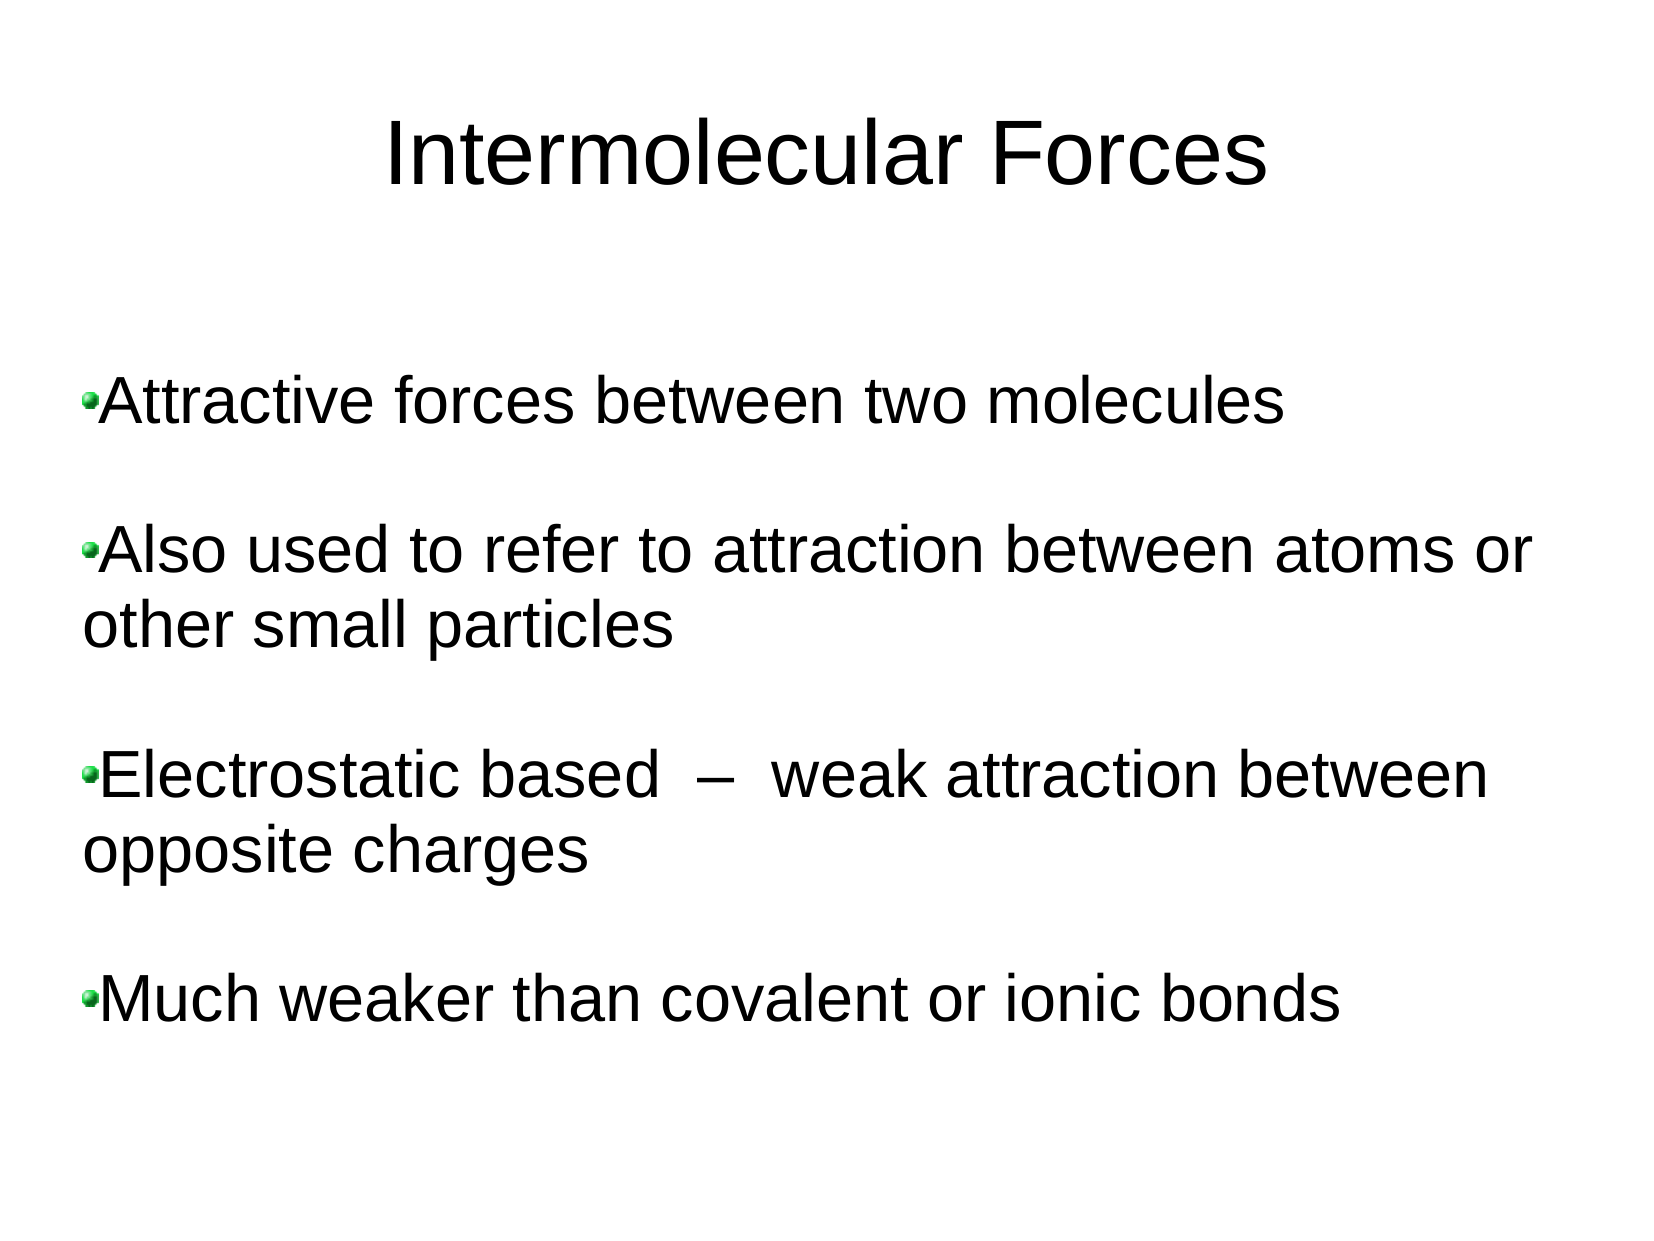

# Intermolecular Forces
Attractive forces between two molecules
Also used to refer to attraction between atoms or other small particles
Electrostatic based – weak attraction between opposite charges
Much weaker than covalent or ionic bonds